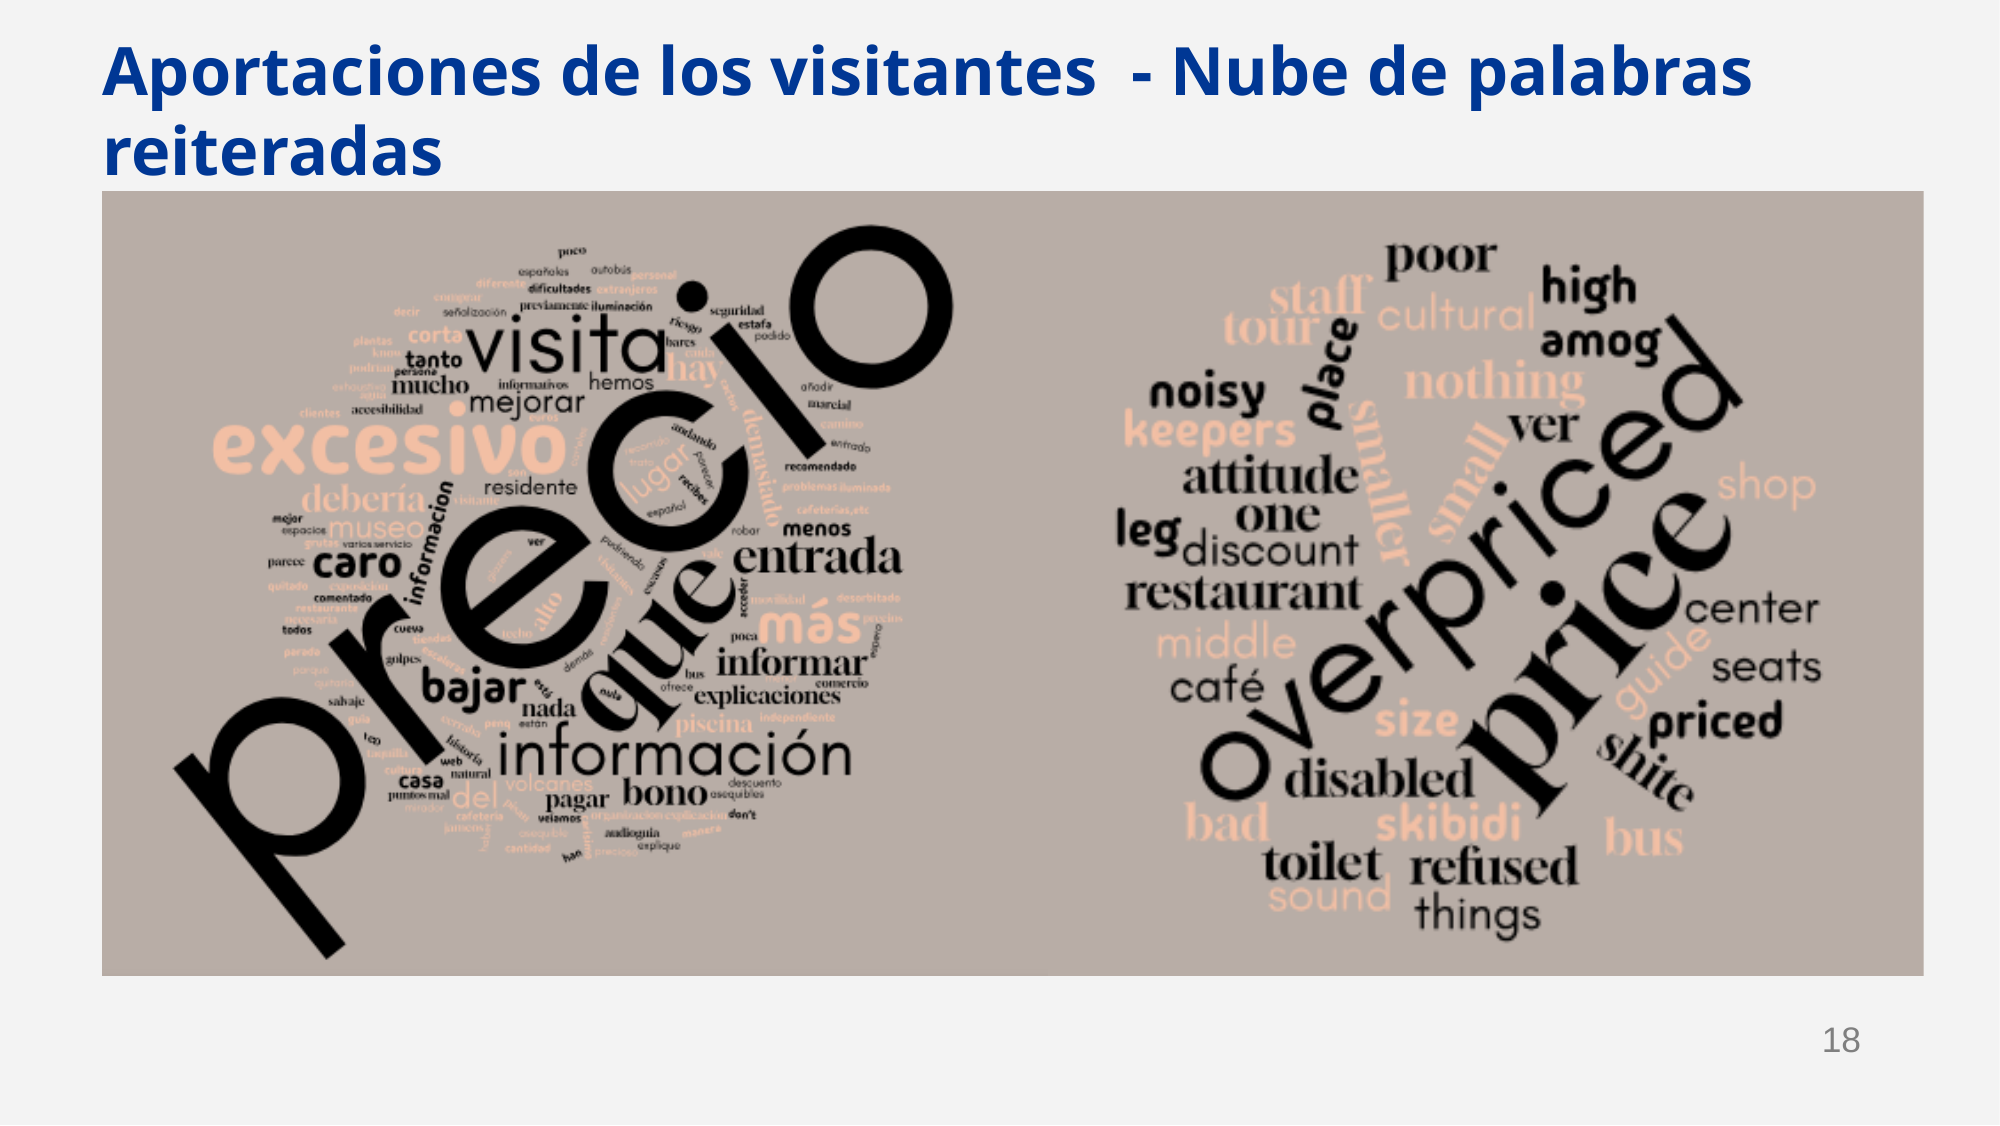

Aportaciones de los visitantes - Nube de palabras reiteradas